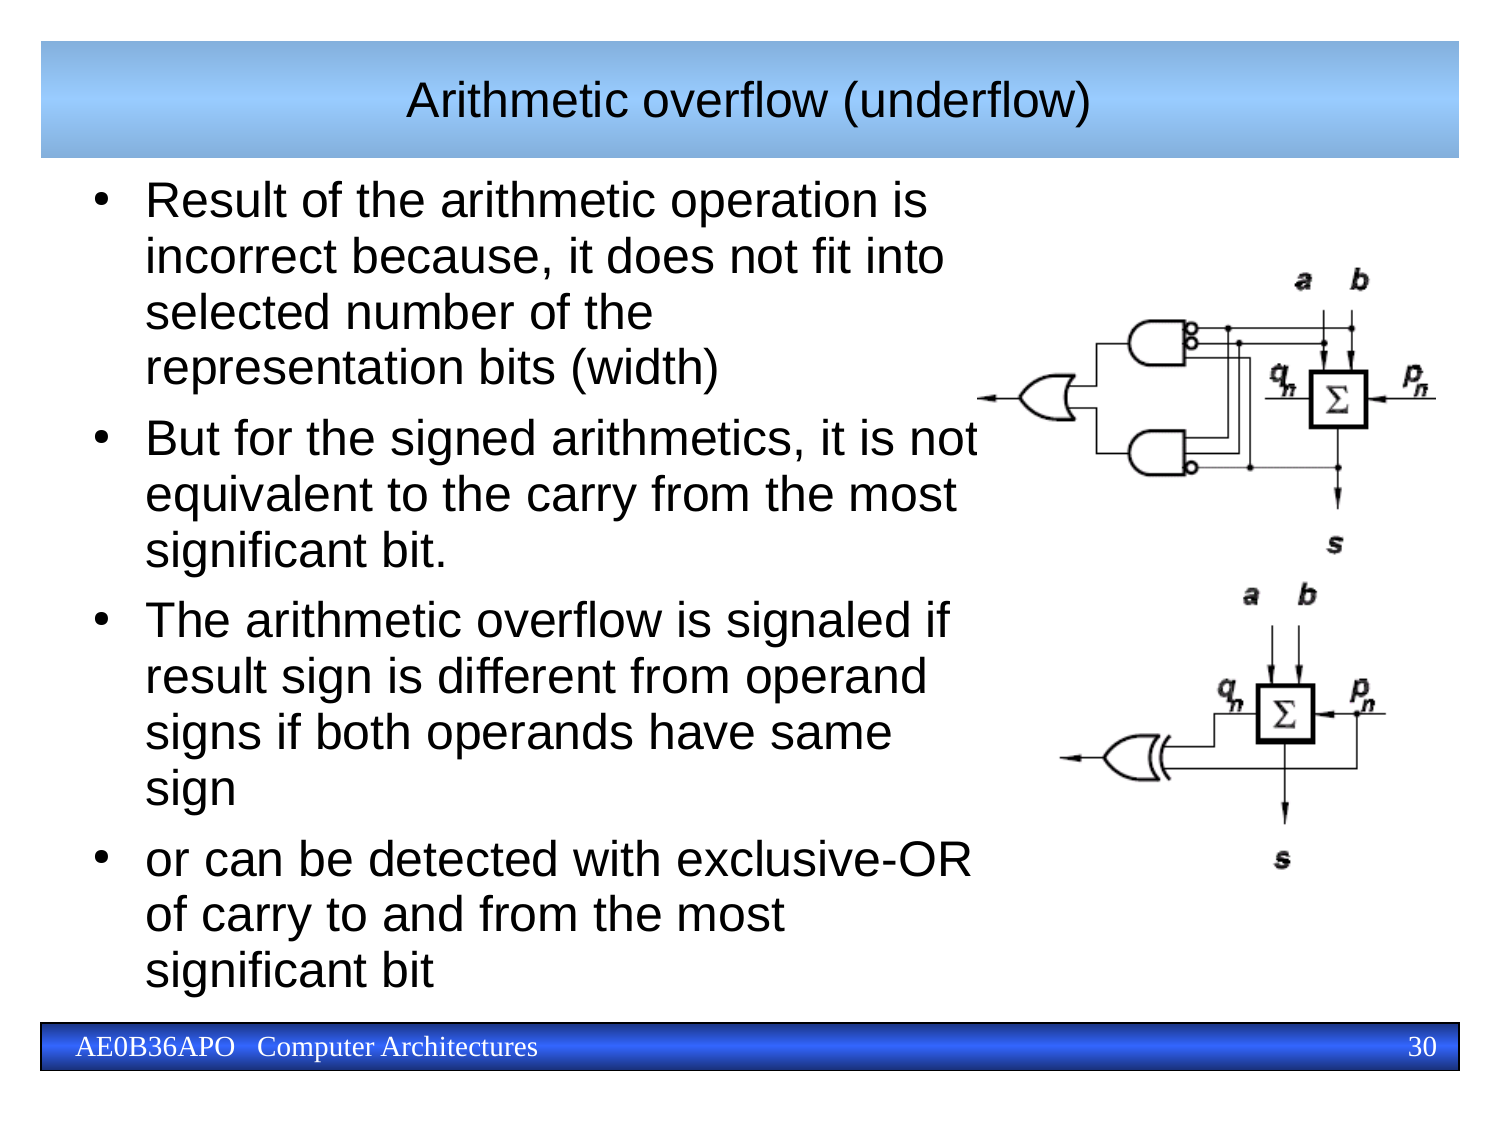

# Arithmetic overflow (underflow)
Result of the arithmetic operation is incorrect because, it does not fit into selected number of the representation bits (width)
But for the signed arithmetics, it is not equivalent to the carry from the most significant bit.
The arithmetic overflow is signaled if result sign is different from operand signs if both operands have same sign
or can be detected with exclusive-OR of carry to and from the most significant bit
AE0B36APO Computer Architectures
30